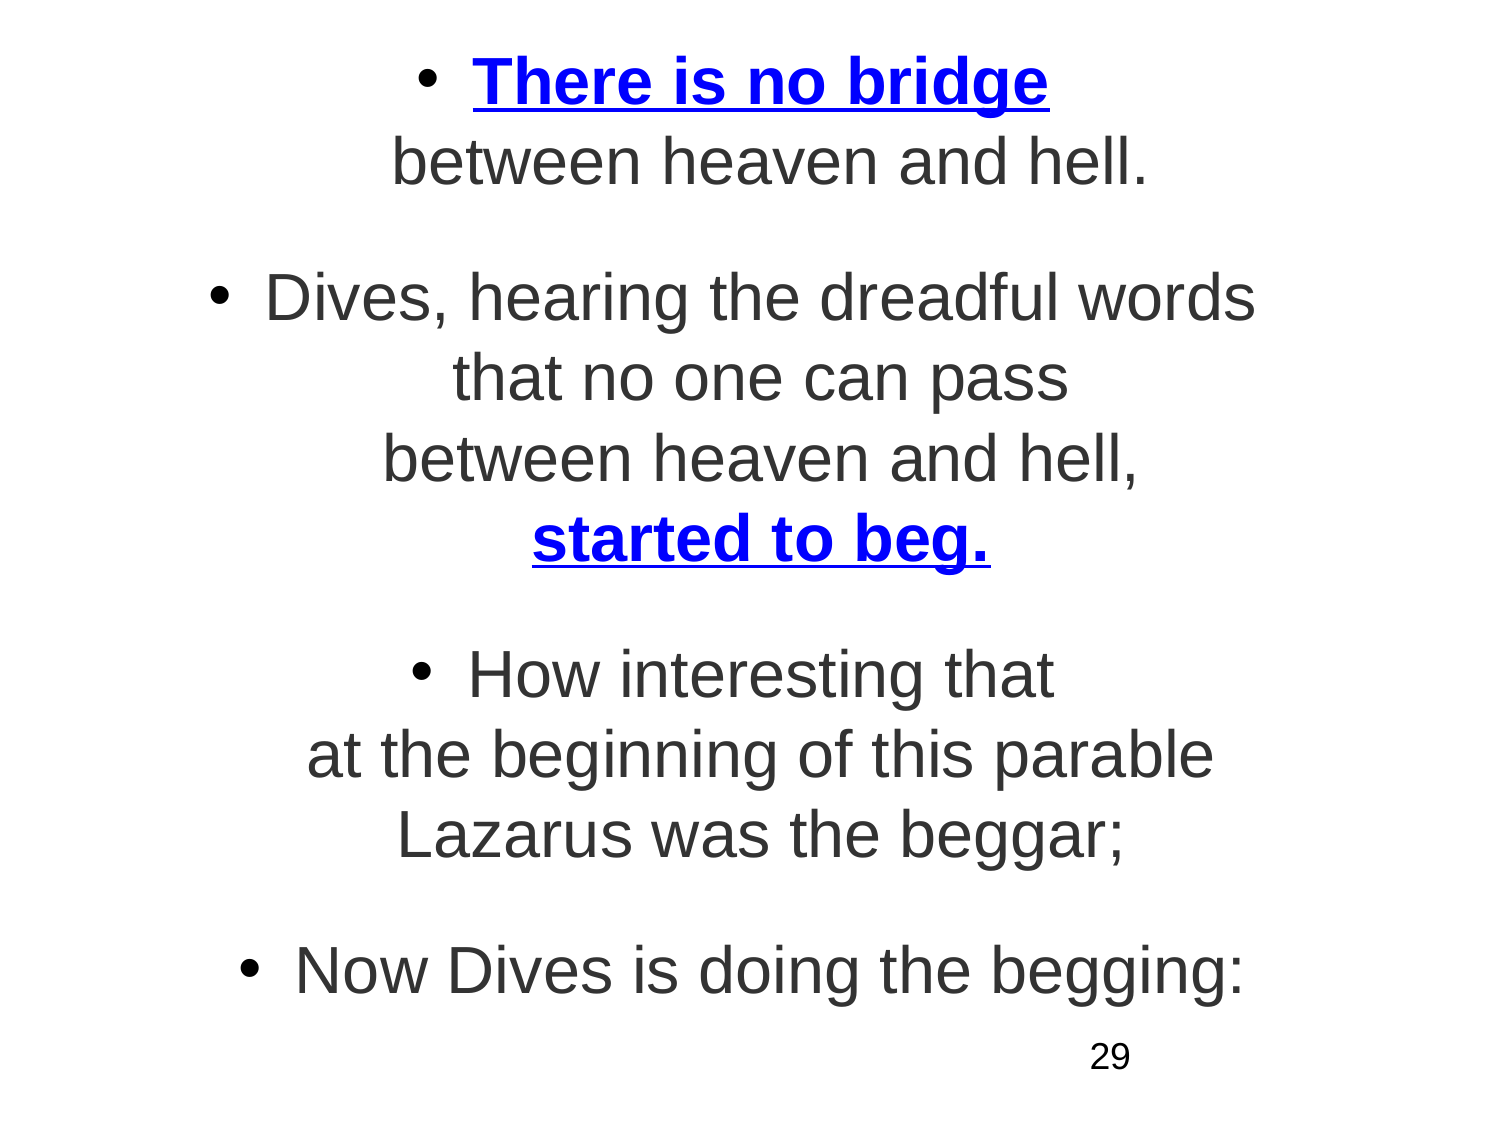

# There is no bridge between heaven and hell.
Dives, hearing the dreadful words
that no one can pass
between heaven and hell,
started to beg.
How interesting that
at the beginning of this parable
Lazarus was the beggar;
Now Dives is doing the begging:
29